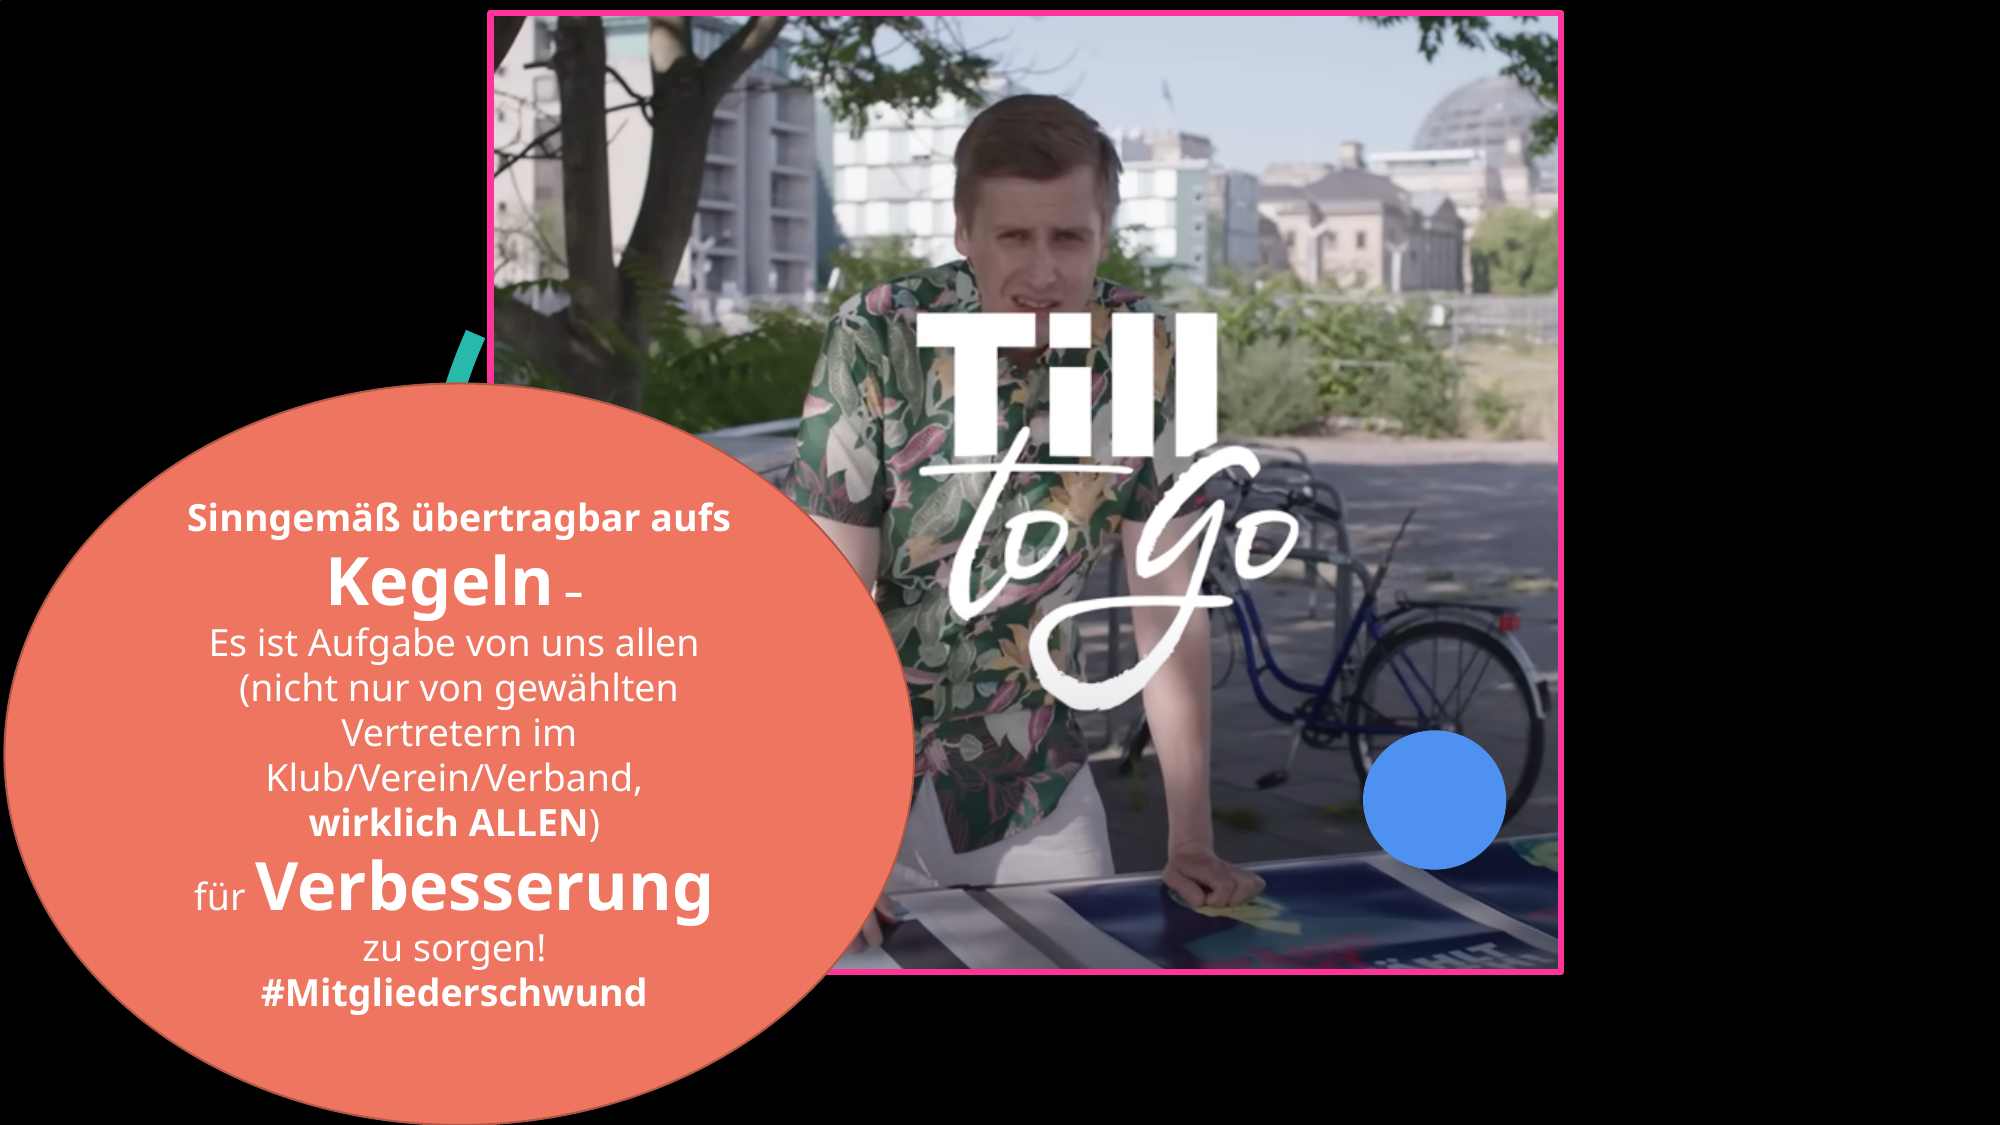

Sinngemäß übertragbar aufs Kegeln –
Es ist Aufgabe von uns allen
(nicht nur von gewählten Vertretern im Klub/Verein/Verband,
wirklich ALLEN)
für Verbesserung
zu sorgen!
#Mitgliederschwund
https://www.youtube.com/watch?v=K23cAQK49AM&t=6s